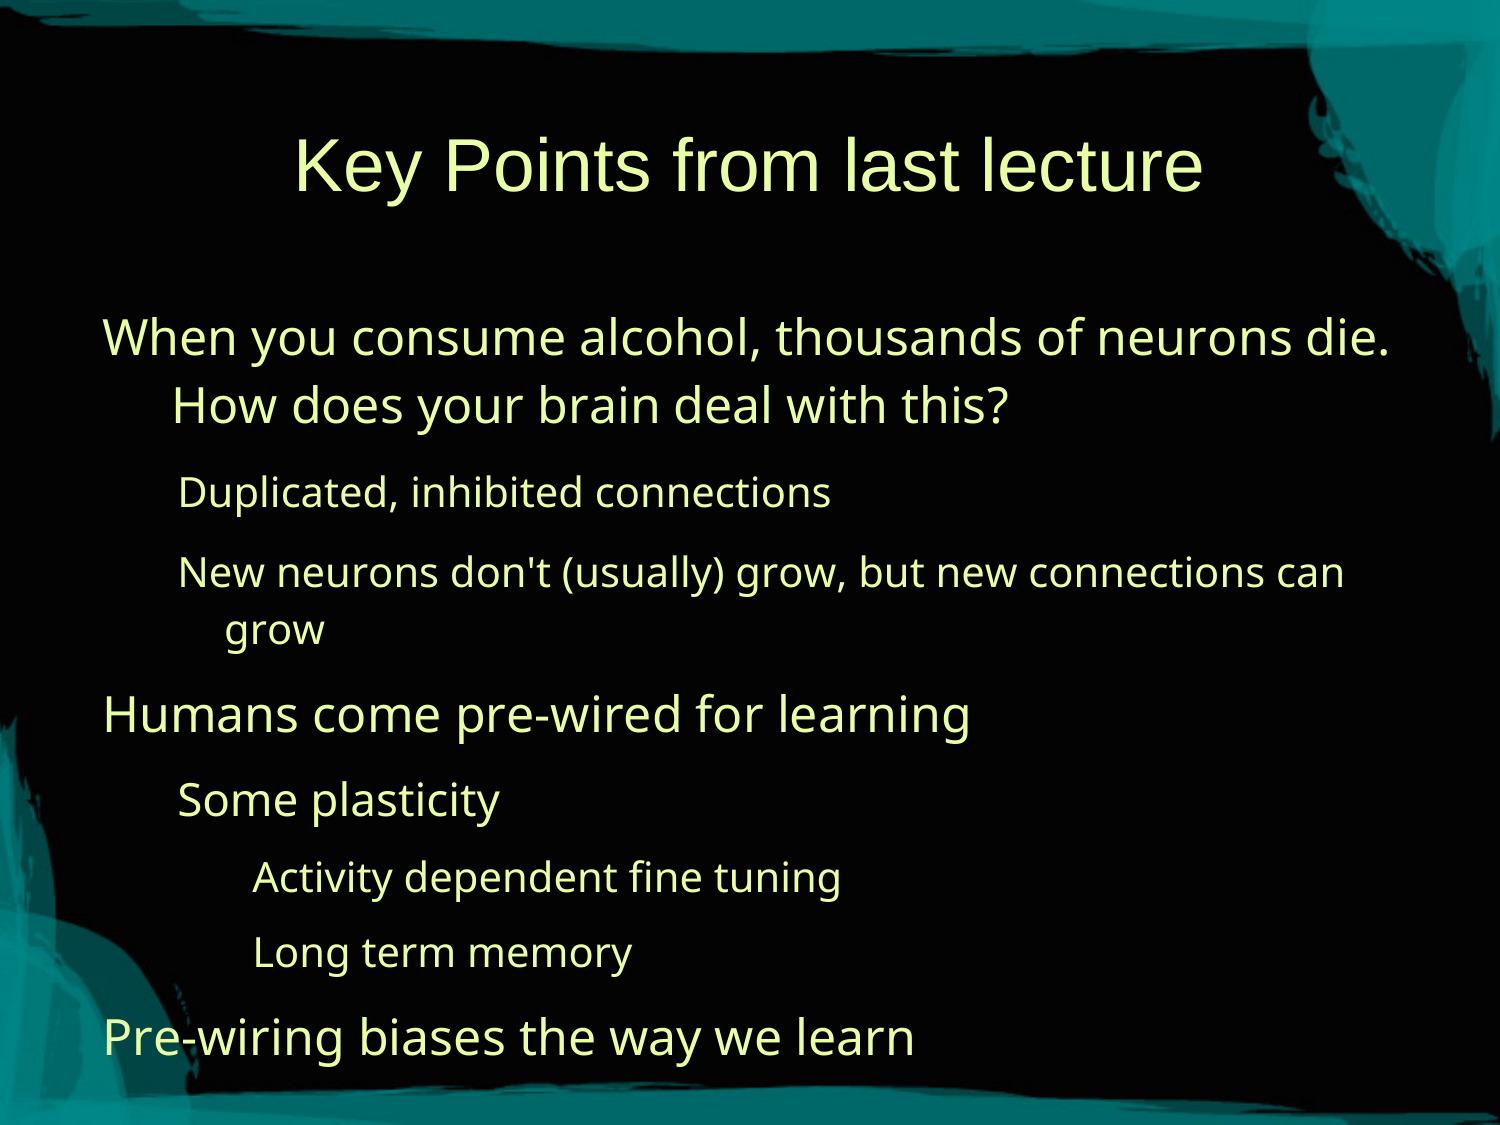

# Key Points from last lecture
When you consume alcohol, thousands of neurons die. How does your brain deal with this?
Duplicated, inhibited connections
New neurons don't (usually) grow, but new connections can grow
Humans come pre-wired for learning
Some plasticity
Activity dependent fine tuning
Long term memory
Pre-wiring biases the way we learn